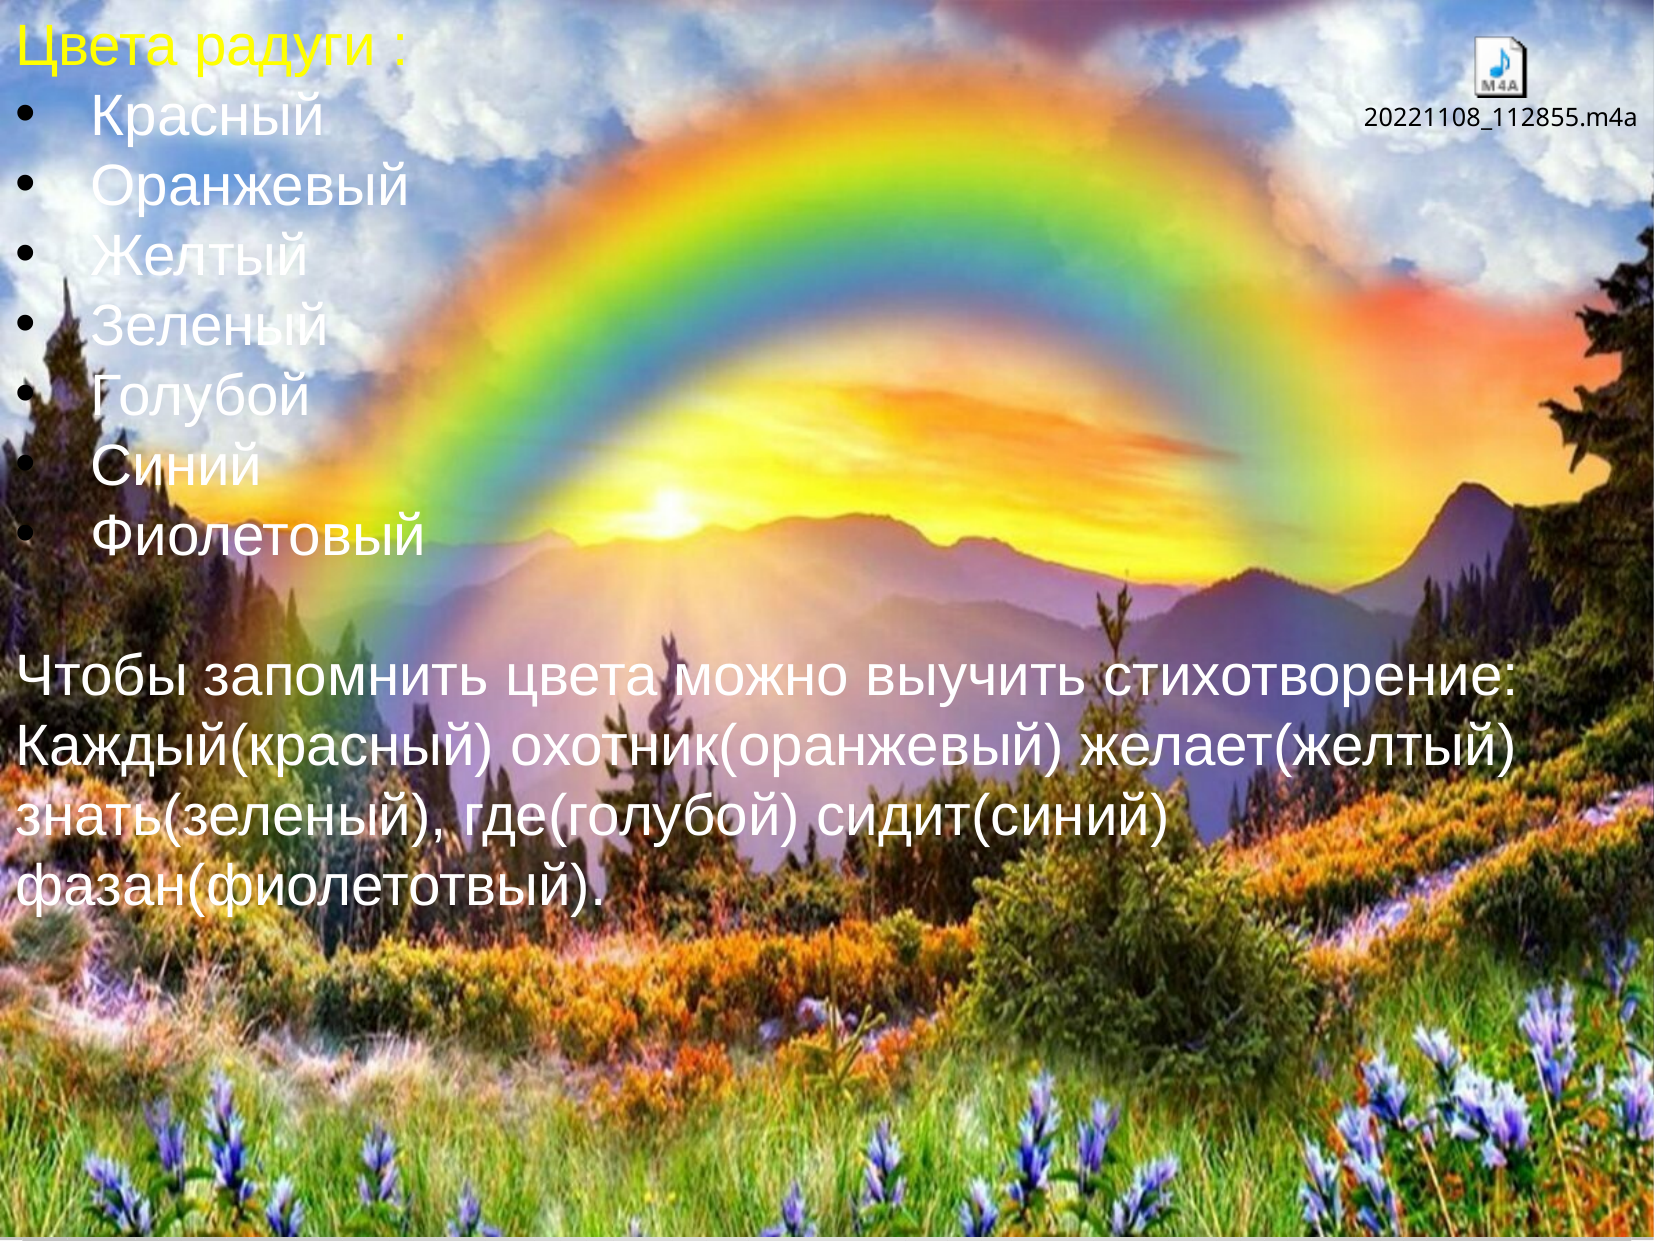

Цвета радуги :
Красный
Оранжевый
Желтый
Зеленый
Голубой
Синий
Фиолетовый
Чтобы запомнить цвета можно выучить стихотворение:
Каждый(красный) охотник(оранжевый) желает(желтый) знать(зеленый), где(голубой) сидит(синий) фазан(фиолетотвый).